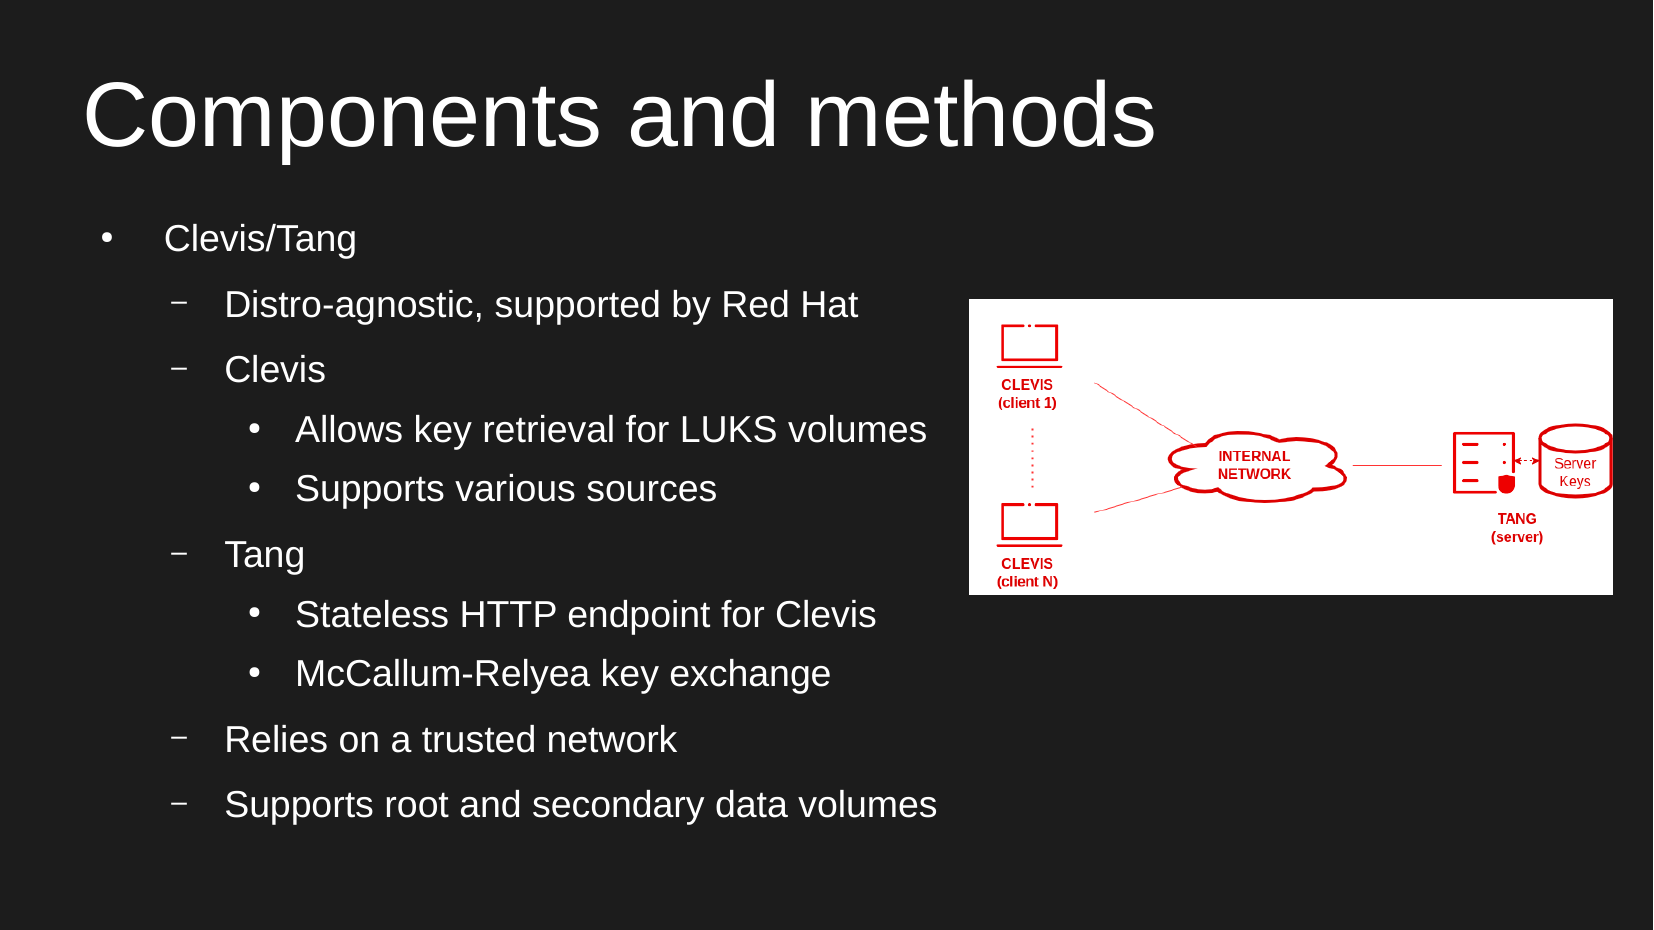

# Components and methods
 Clevis/Tang
Distro-agnostic, supported by Red Hat
Clevis
Allows key retrieval for LUKS volumes
Supports various sources
Tang
Stateless HTTP endpoint for Clevis
McCallum-Relyea key exchange
Relies on a trusted network
Supports root and secondary data volumes